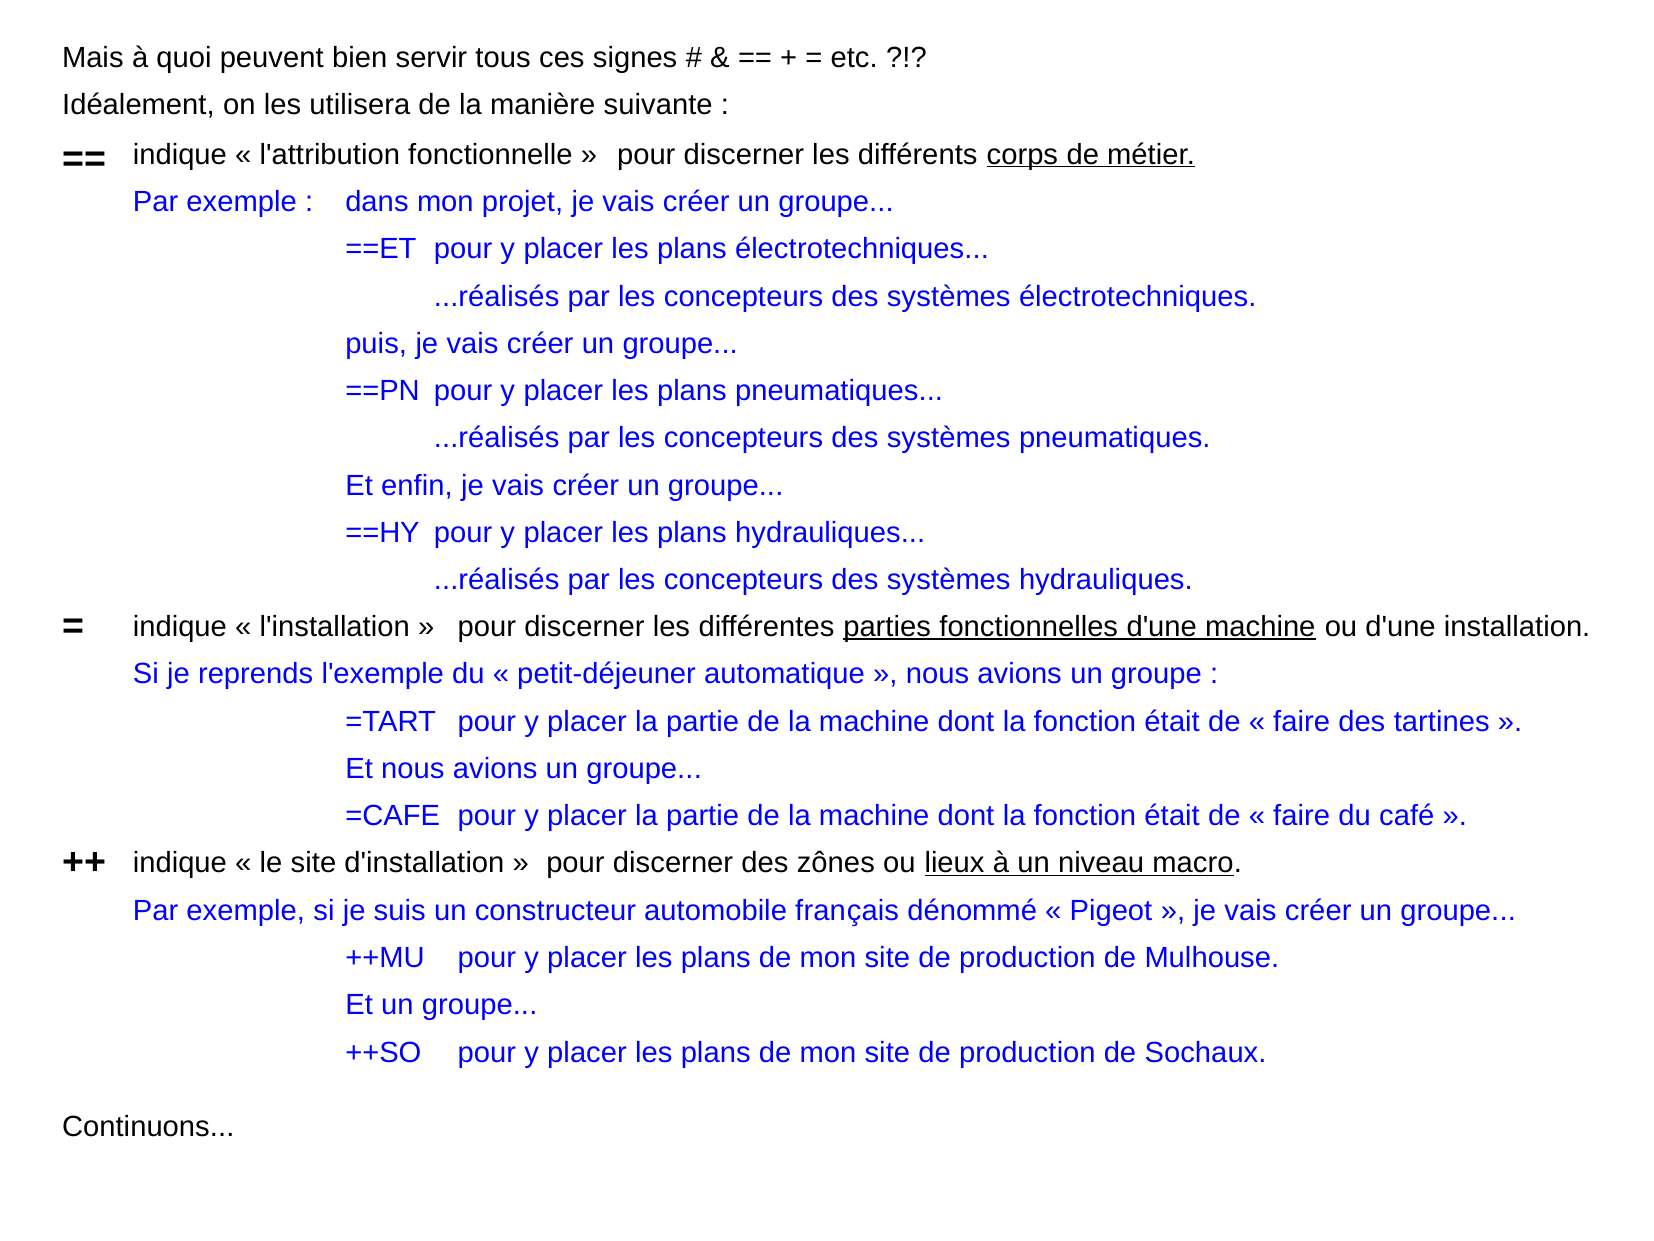

Mais à quoi peuvent bien servir tous ces signes # & == + = etc. ?!?
Idéalement, on les utilisera de la manière suivante :
==
indique « l'attribution fonctionnelle »
pour discerner les différents corps de métier.
Par exemple :
dans mon projet, je vais créer un groupe...
==ET
pour y placer les plans électrotechniques...
...réalisés par les concepteurs des systèmes électrotechniques.
puis, je vais créer un groupe...
==PN
pour y placer les plans pneumatiques...
...réalisés par les concepteurs des systèmes pneumatiques.
Et enfin, je vais créer un groupe...
==HY
pour y placer les plans hydrauliques...
...réalisés par les concepteurs des systèmes hydrauliques.
=
indique « l'installation »
pour discerner les différentes parties fonctionnelles d'une machine ou d'une installation.
Si je reprends l'exemple du « petit-déjeuner automatique », nous avions un groupe :
=TART
pour y placer la partie de la machine dont la fonction était de « faire des tartines ».
Et nous avions un groupe...
=CAFE
pour y placer la partie de la machine dont la fonction était de « faire du café ».
++
indique « le site d'installation »
pour discerner des zônes ou lieux à un niveau macro.
Par exemple, si je suis un constructeur automobile français dénommé « Pigeot », je vais créer un groupe...
++MU
pour y placer les plans de mon site de production de Mulhouse.
Et un groupe...
++SO
pour y placer les plans de mon site de production de Sochaux.
Continuons...